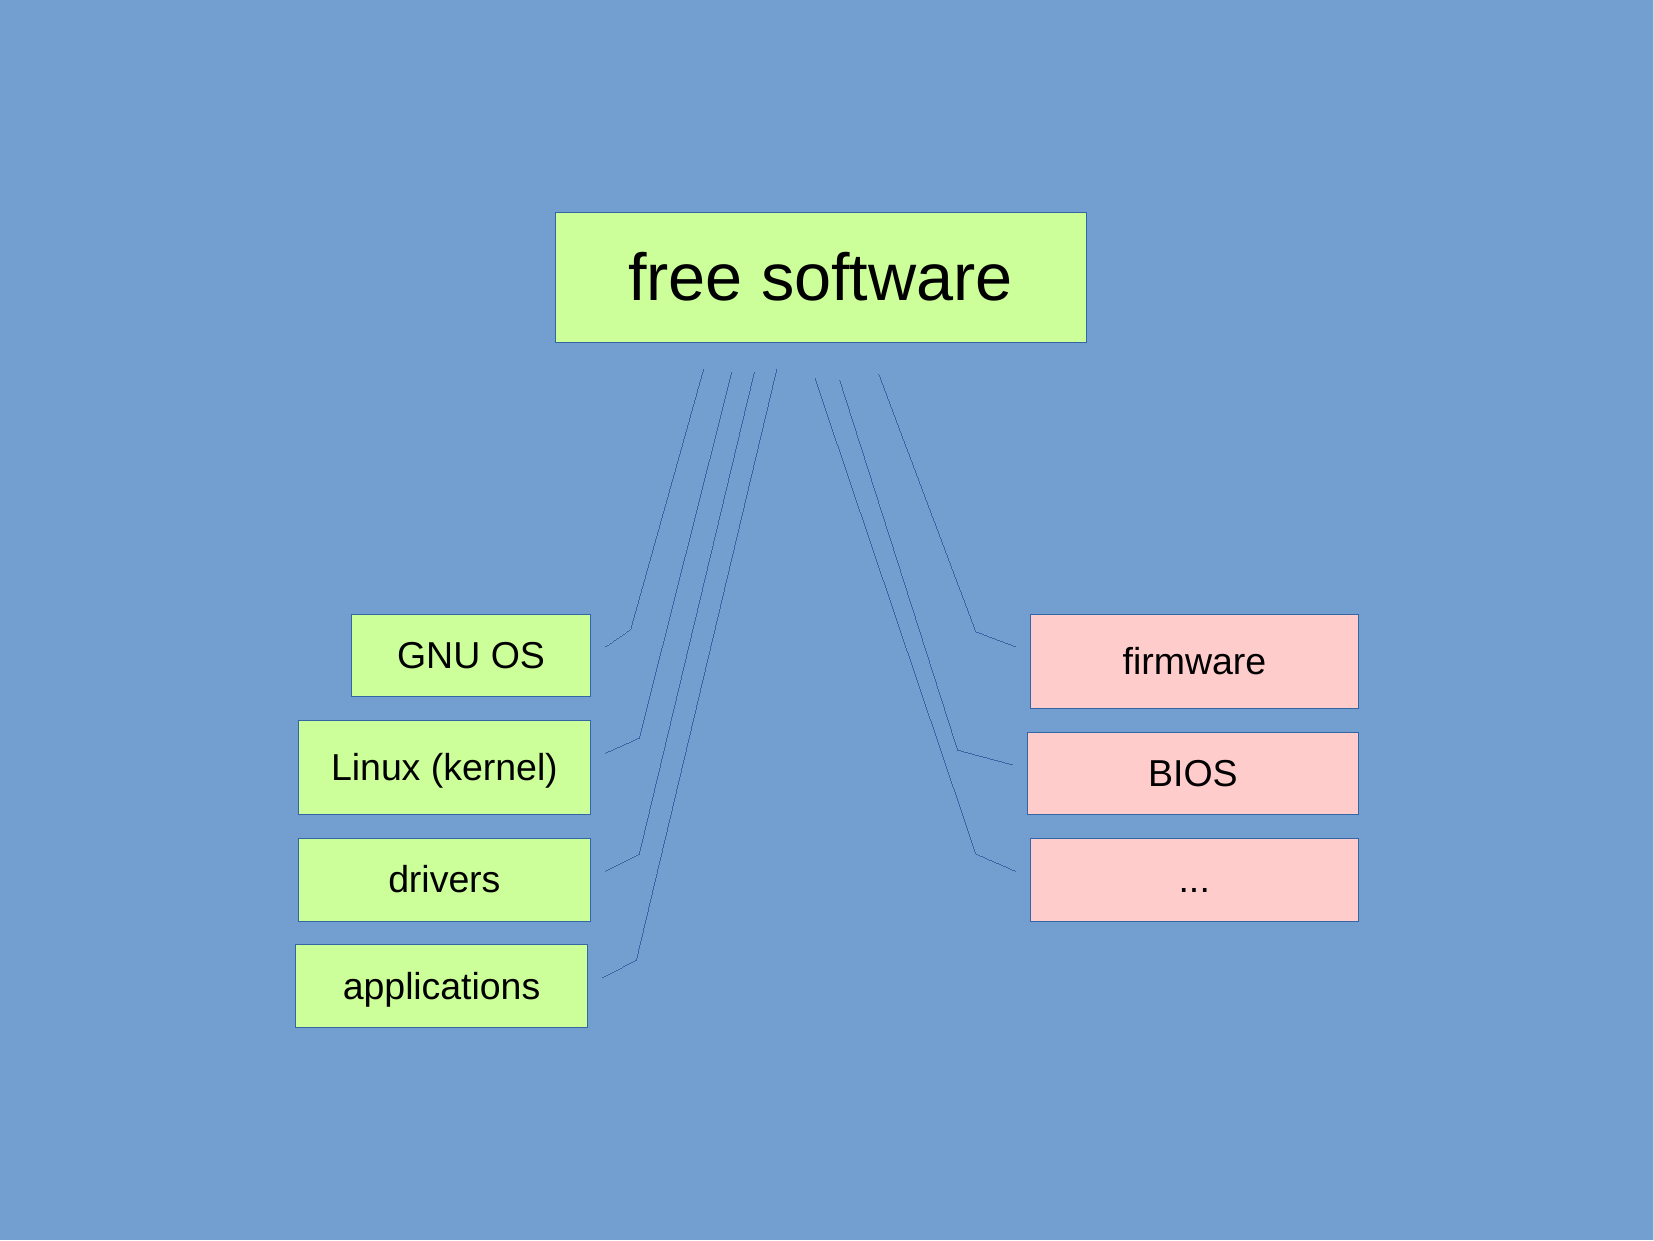

free software
GNU OS
firmware
Linux (kernel)
BIOS
drivers
...
applications